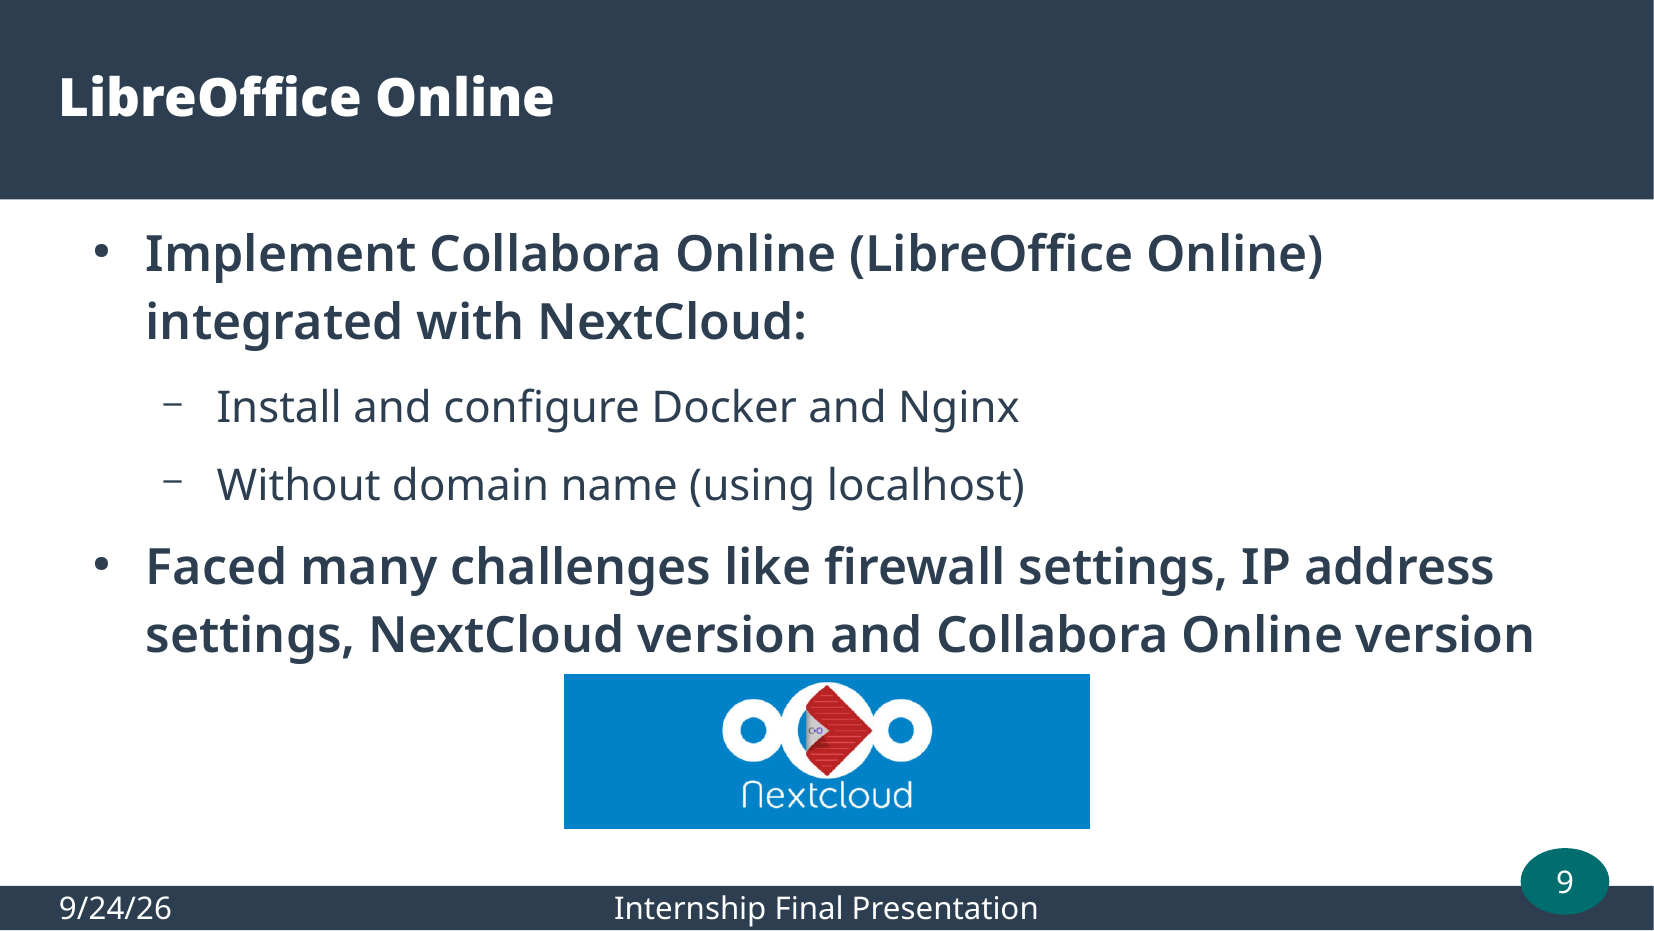

# LibreOffice Online
Implement Collabora Online (LibreOffice Online) integrated with NextCloud:
Install and configure Docker and Nginx
Without domain name (using localhost)
Faced many challenges like firewall settings, IP address settings, NextCloud version and Collabora Online version
9
Internship Final Presentation